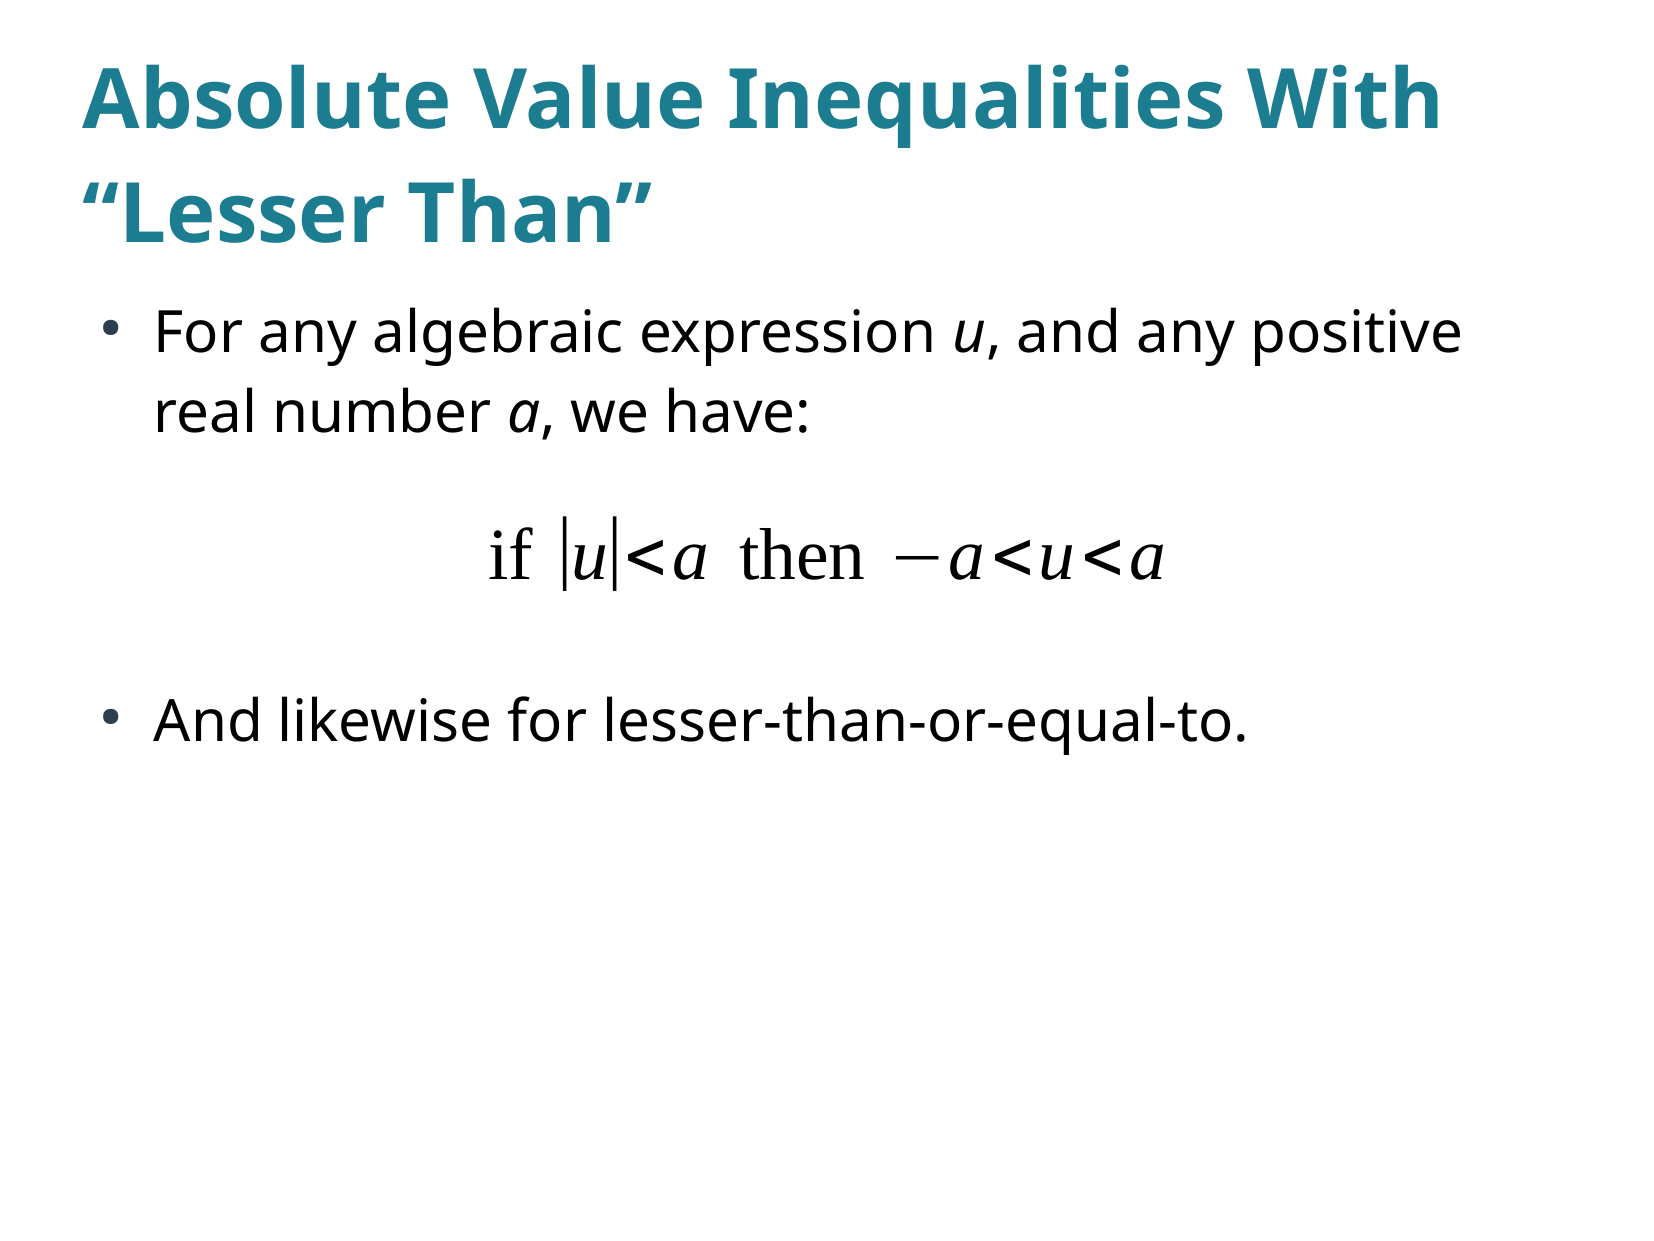

# Absolute Value Inequalities With “Lesser Than”
For any algebraic expression u, and any positive real number a, we have:
And likewise for lesser-than-or-equal-to.